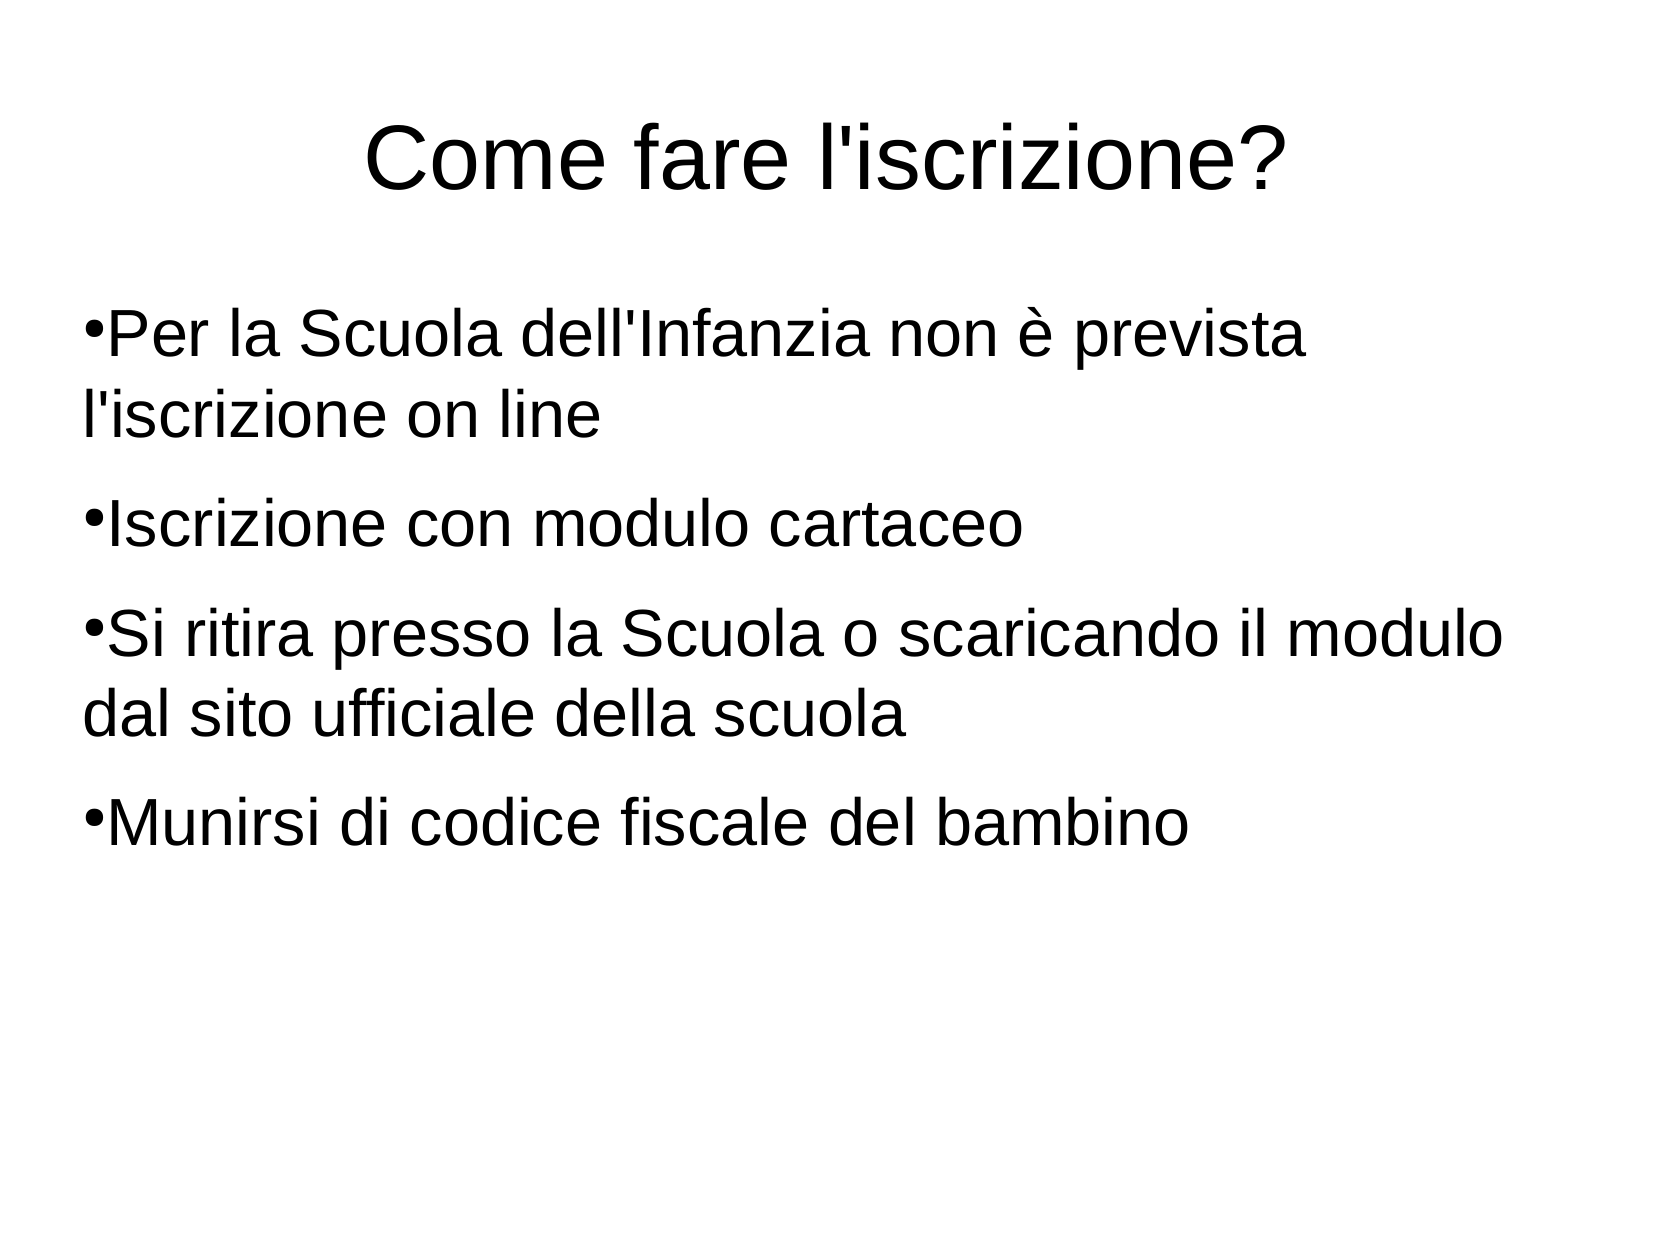

# Come fare l'iscrizione?
Per la Scuola dell'Infanzia non è prevista l'iscrizione on line
Iscrizione con modulo cartaceo
Si ritira presso la Scuola o scaricando il modulo dal sito ufficiale della scuola
Munirsi di codice fiscale del bambino